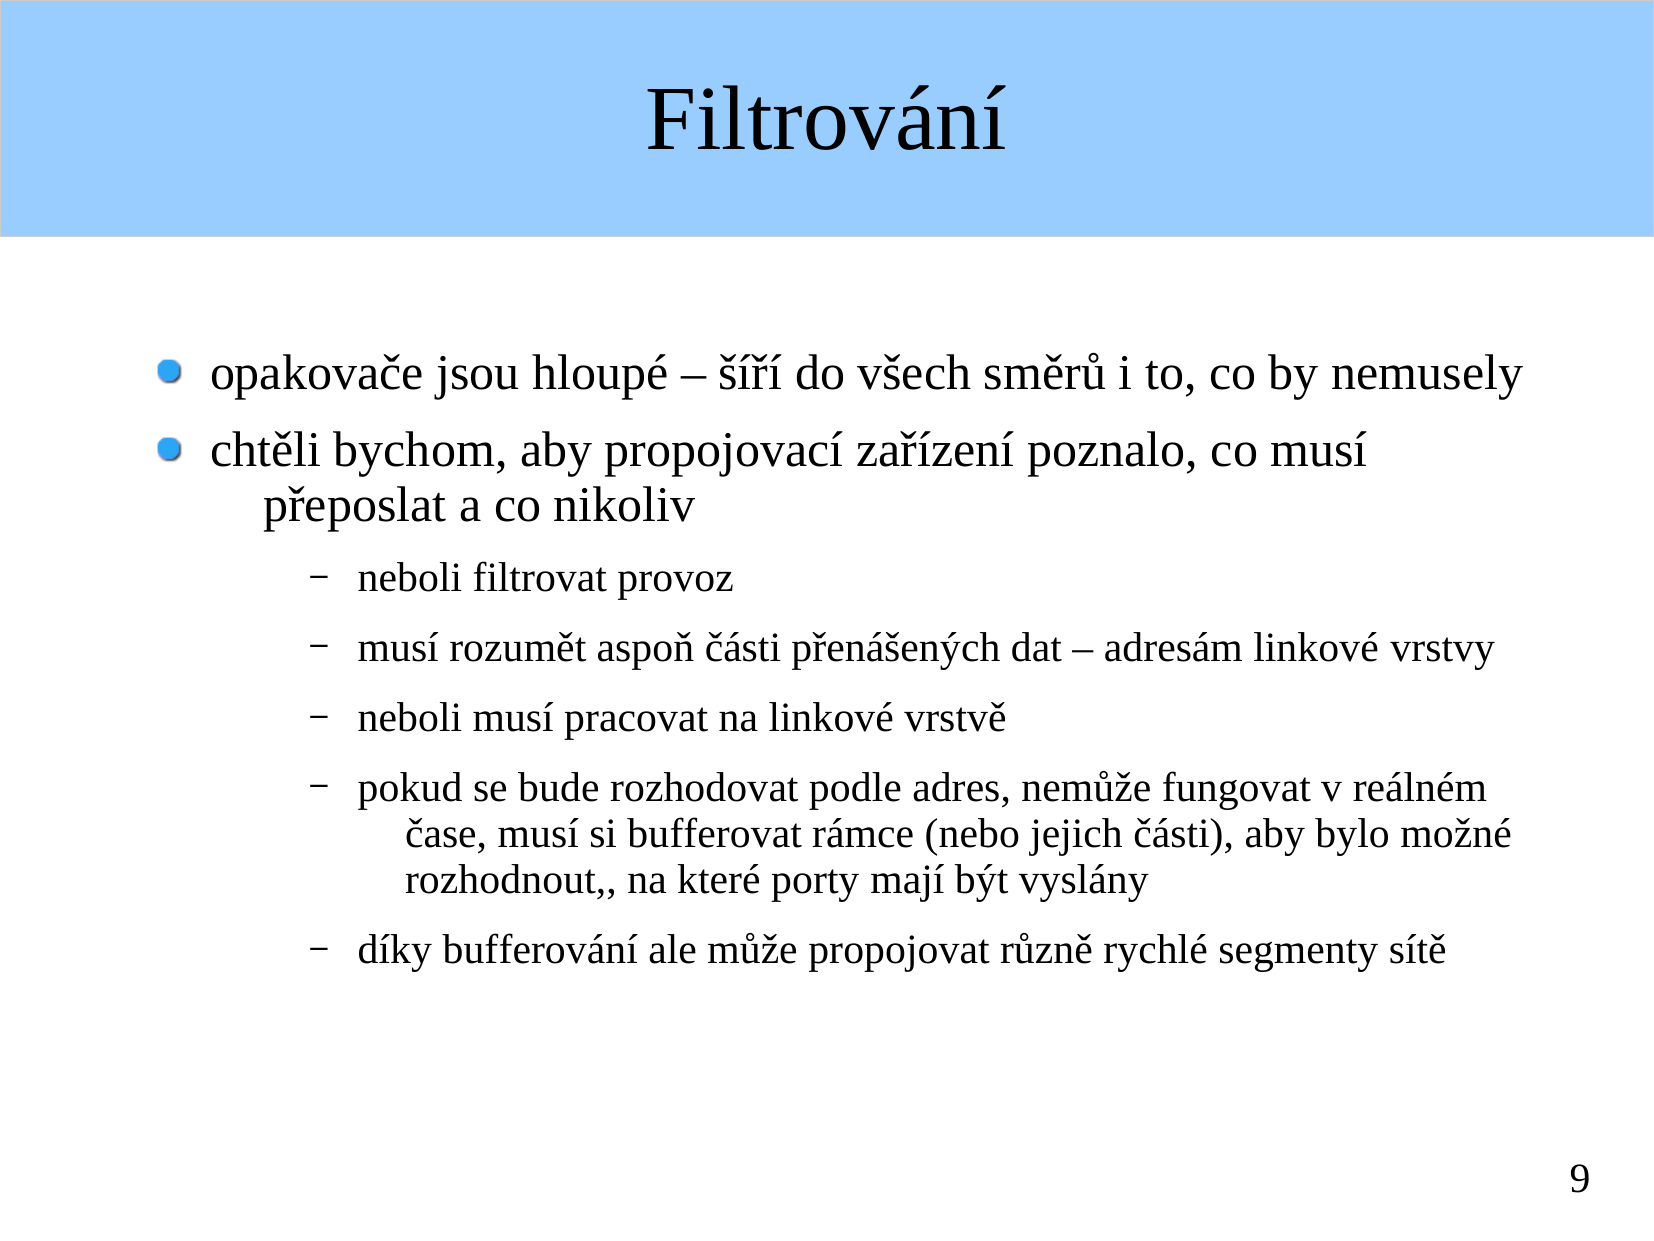

# Filtrování
opakovače jsou hloupé – šíří do všech směrů i to, co by nemusely
chtěli bychom, aby propojovací zařízení poznalo, co musí přeposlat a co nikoliv
neboli filtrovat provoz
musí rozumět aspoň části přenášených dat – adresám linkové vrstvy
neboli musí pracovat na linkové vrstvě
pokud se bude rozhodovat podle adres, nemůže fungovat v reálném čase, musí si bufferovat rámce (nebo jejich části), aby bylo možné rozhodnout,, na které porty mají být vyslány
díky bufferování ale může propojovat různě rychlé segmenty sítě